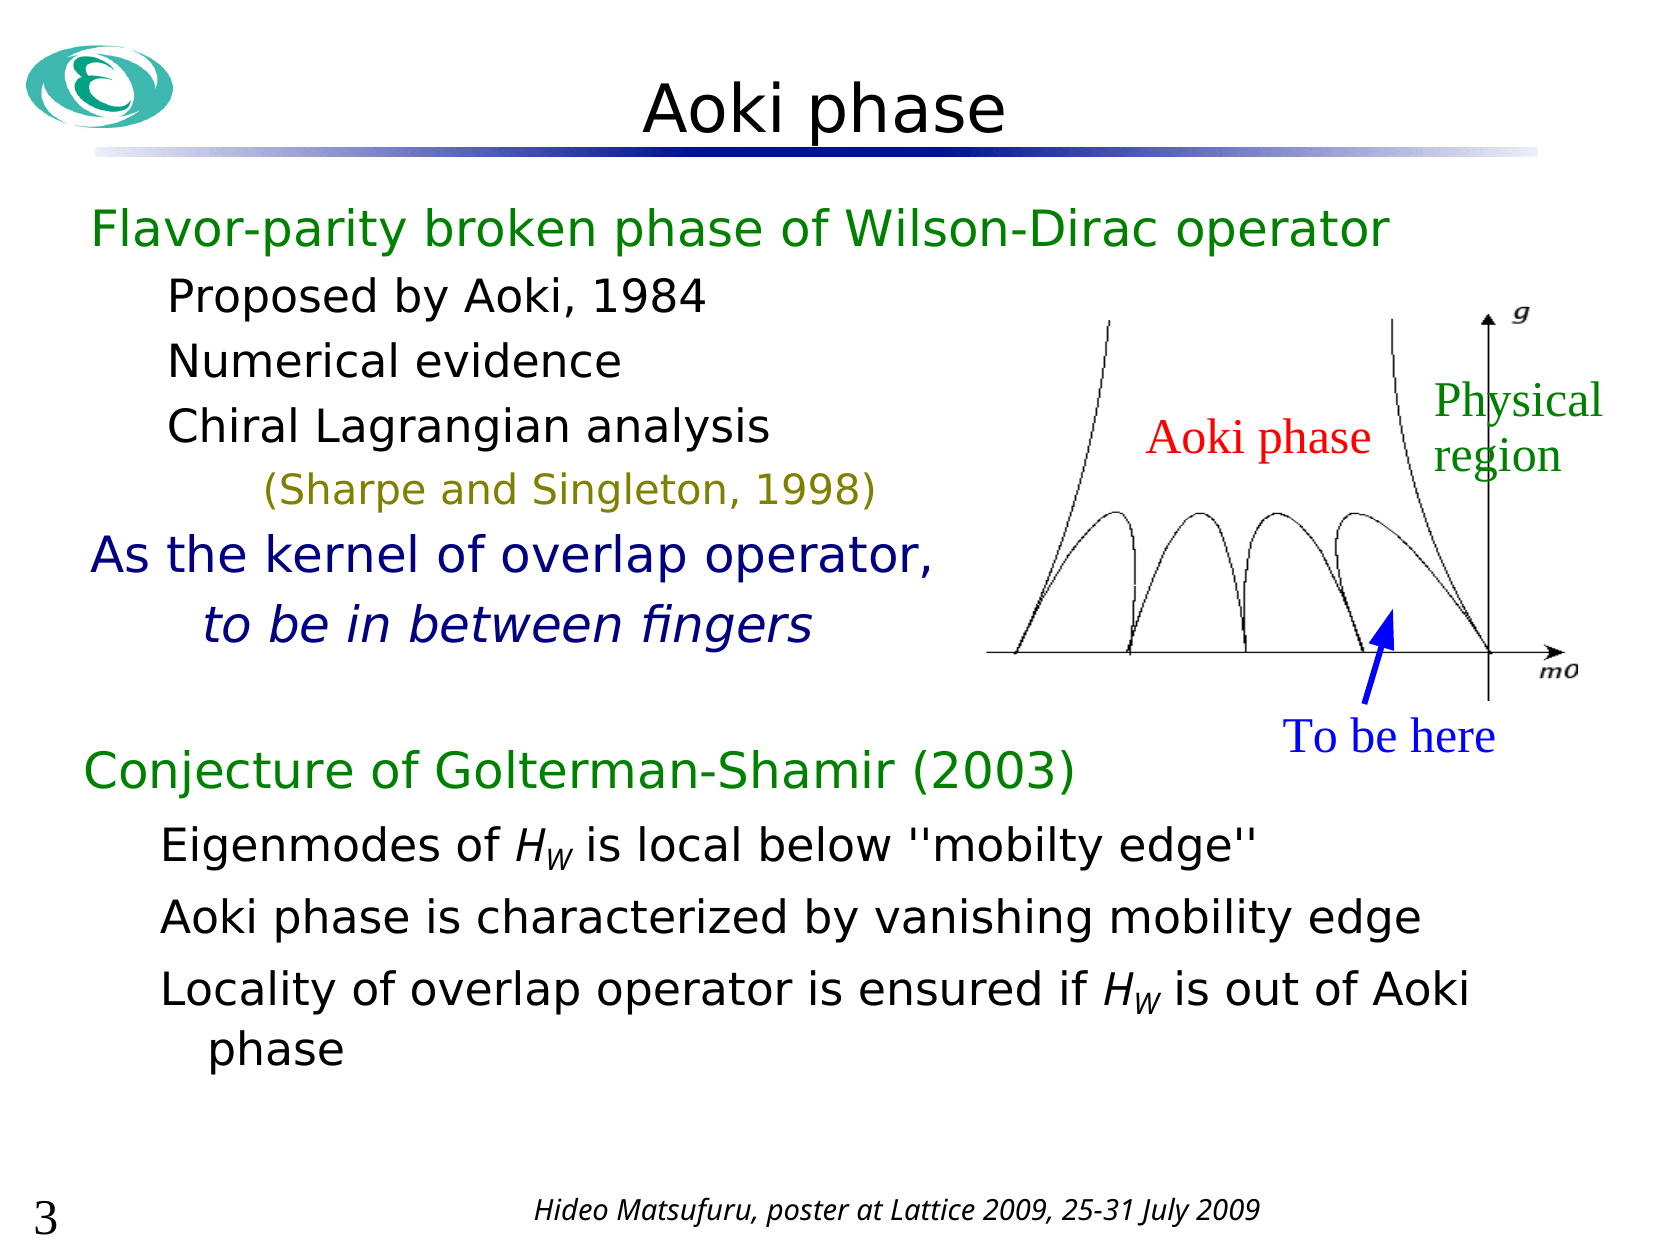

# Aoki phase
Flavor-parity broken phase of Wilson-Dirac operator
Proposed by Aoki, 1984
Numerical evidence
Chiral Lagrangian analysis
 (Sharpe and Singleton, 1998)
As the kernel of overlap operator,
 to be in between fingers
Physical
region
Aoki phase
To be here
Conjecture of Golterman-Shamir (2003)
Eigenmodes of HW is local below ''mobilty edge''
Aoki phase is characterized by vanishing mobility edge
Locality of overlap operator is ensured if HW is out of Aoki phase